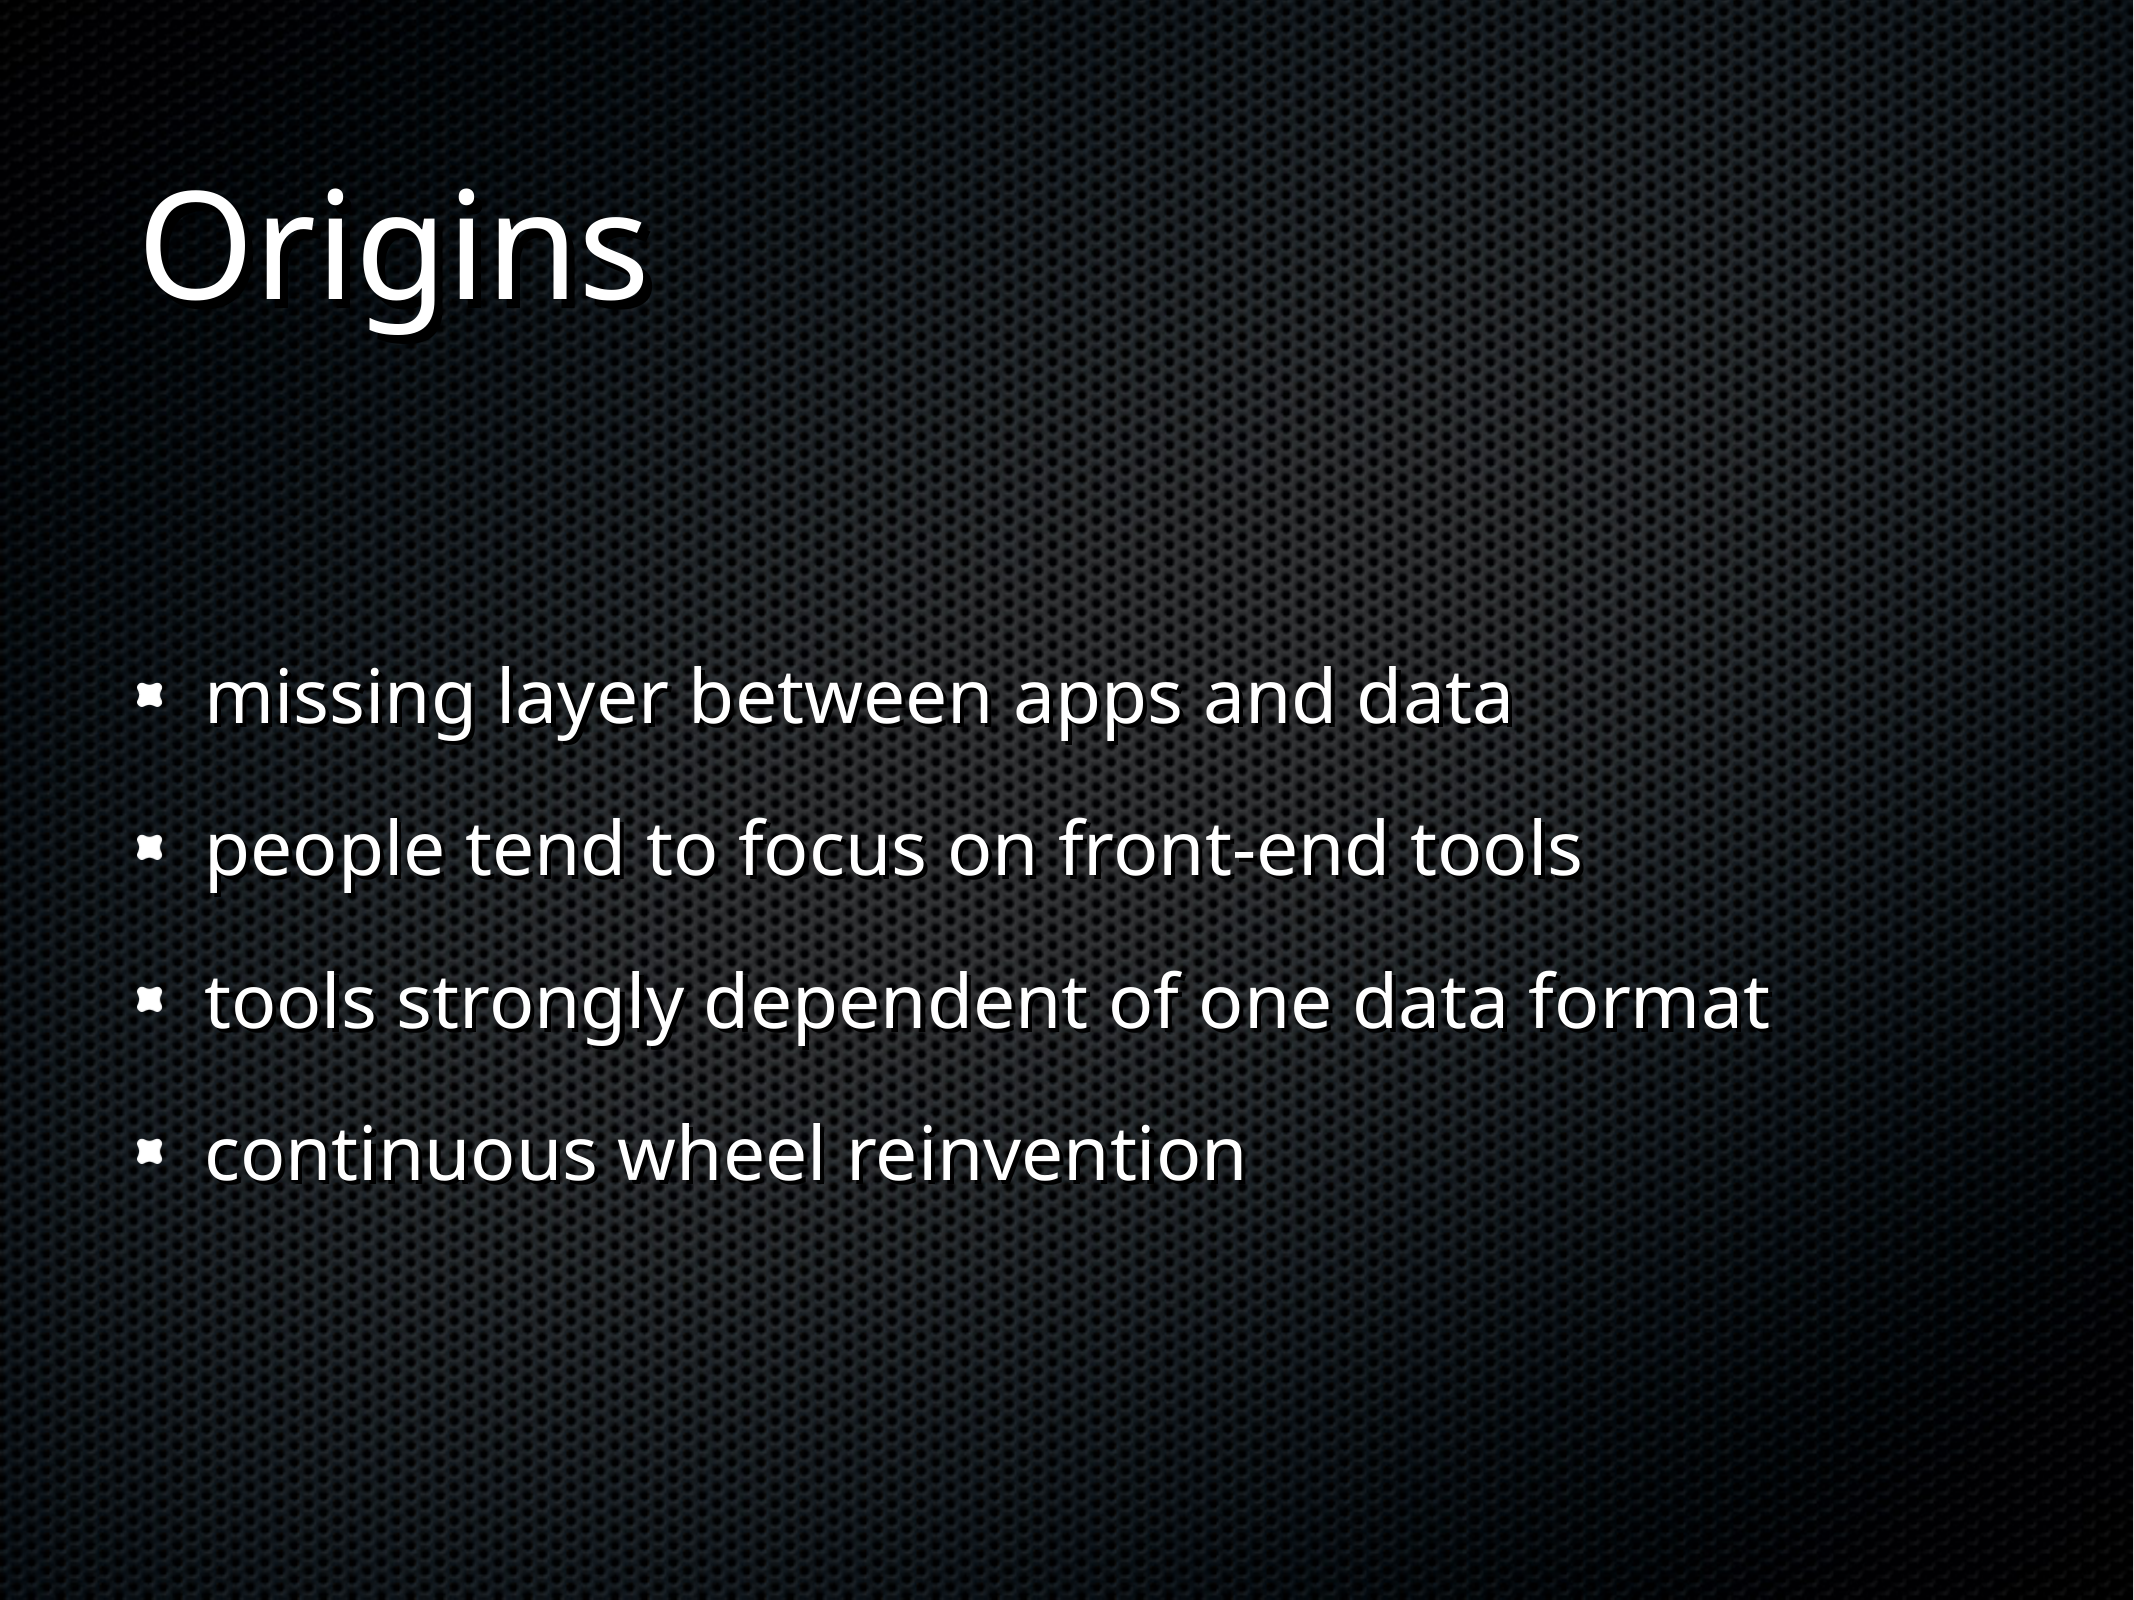

# Origins
missing layer between apps and data
people tend to focus on front-end tools
tools strongly dependent of one data format
continuous wheel reinvention